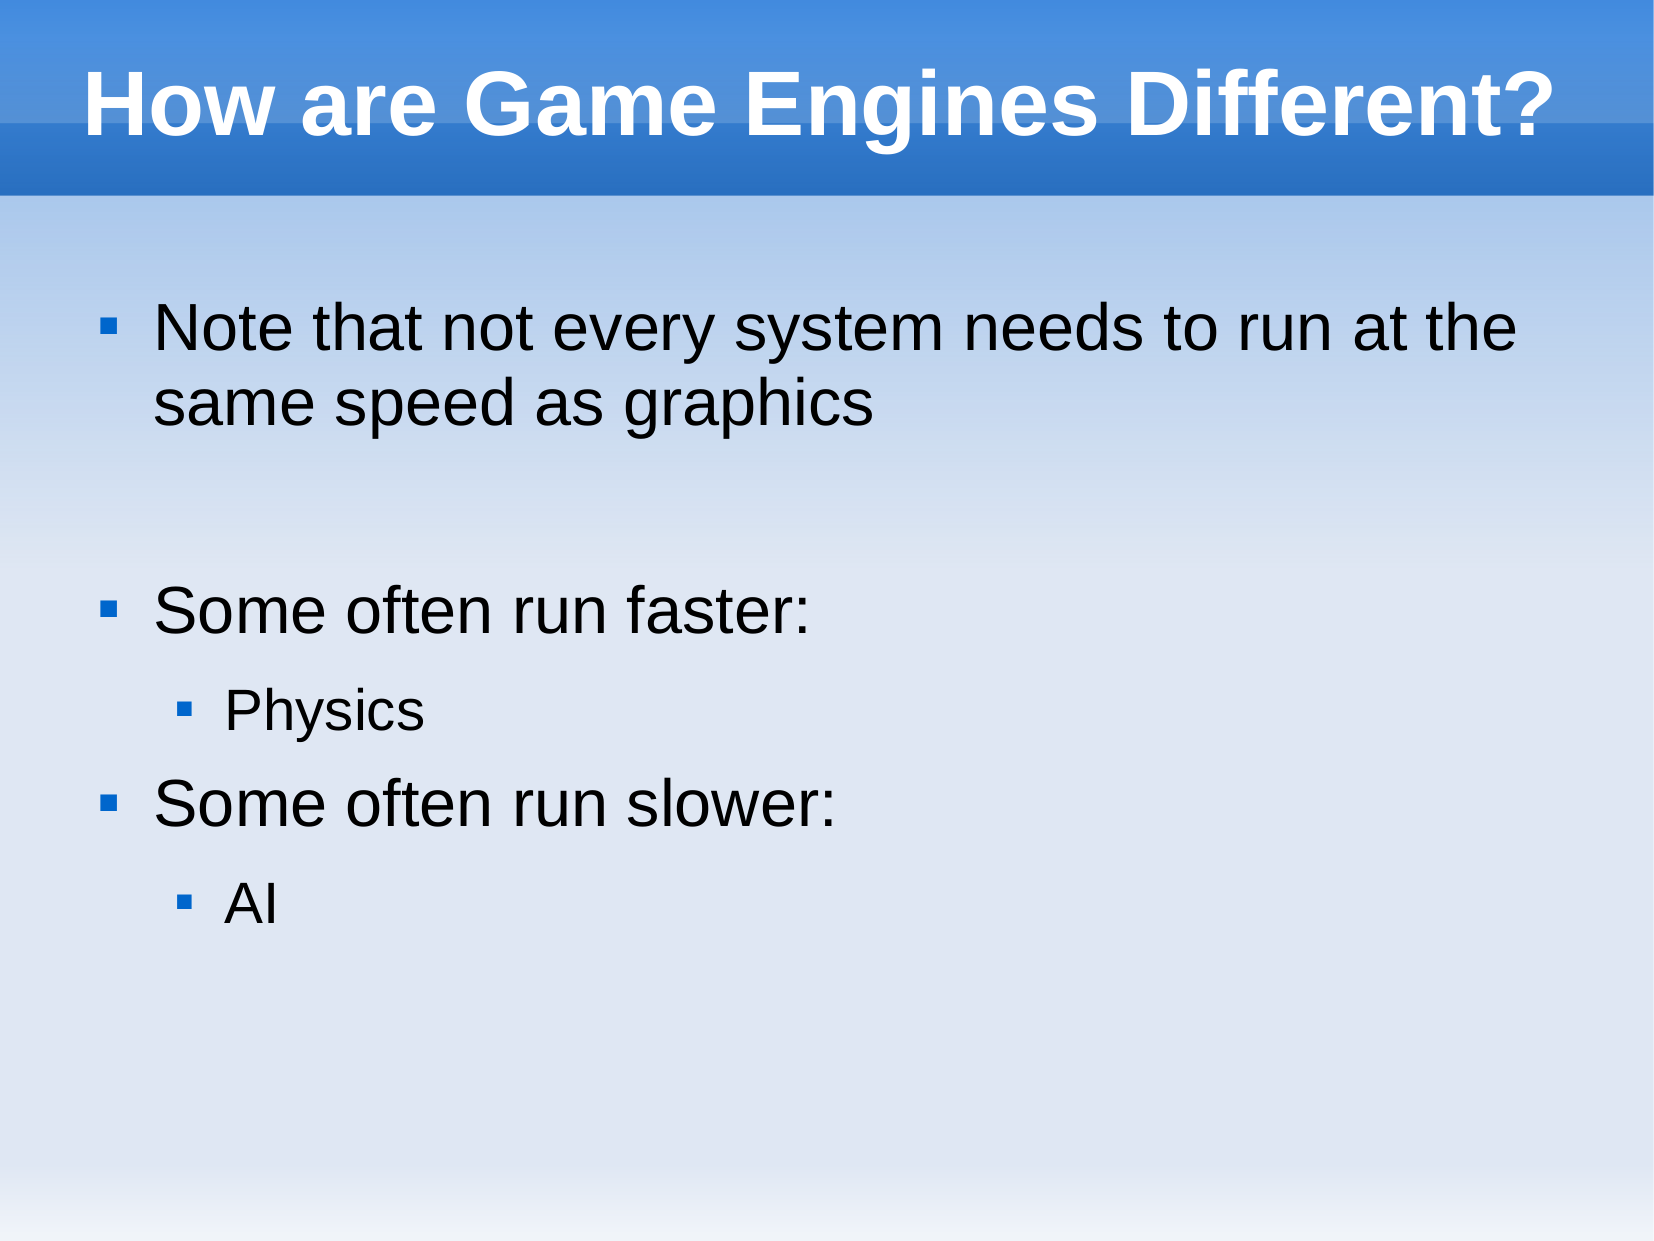

# How are Game Engines Different?
Note that not every system needs to run at the same speed as graphics
Some often run faster:
Physics
Some often run slower:
AI